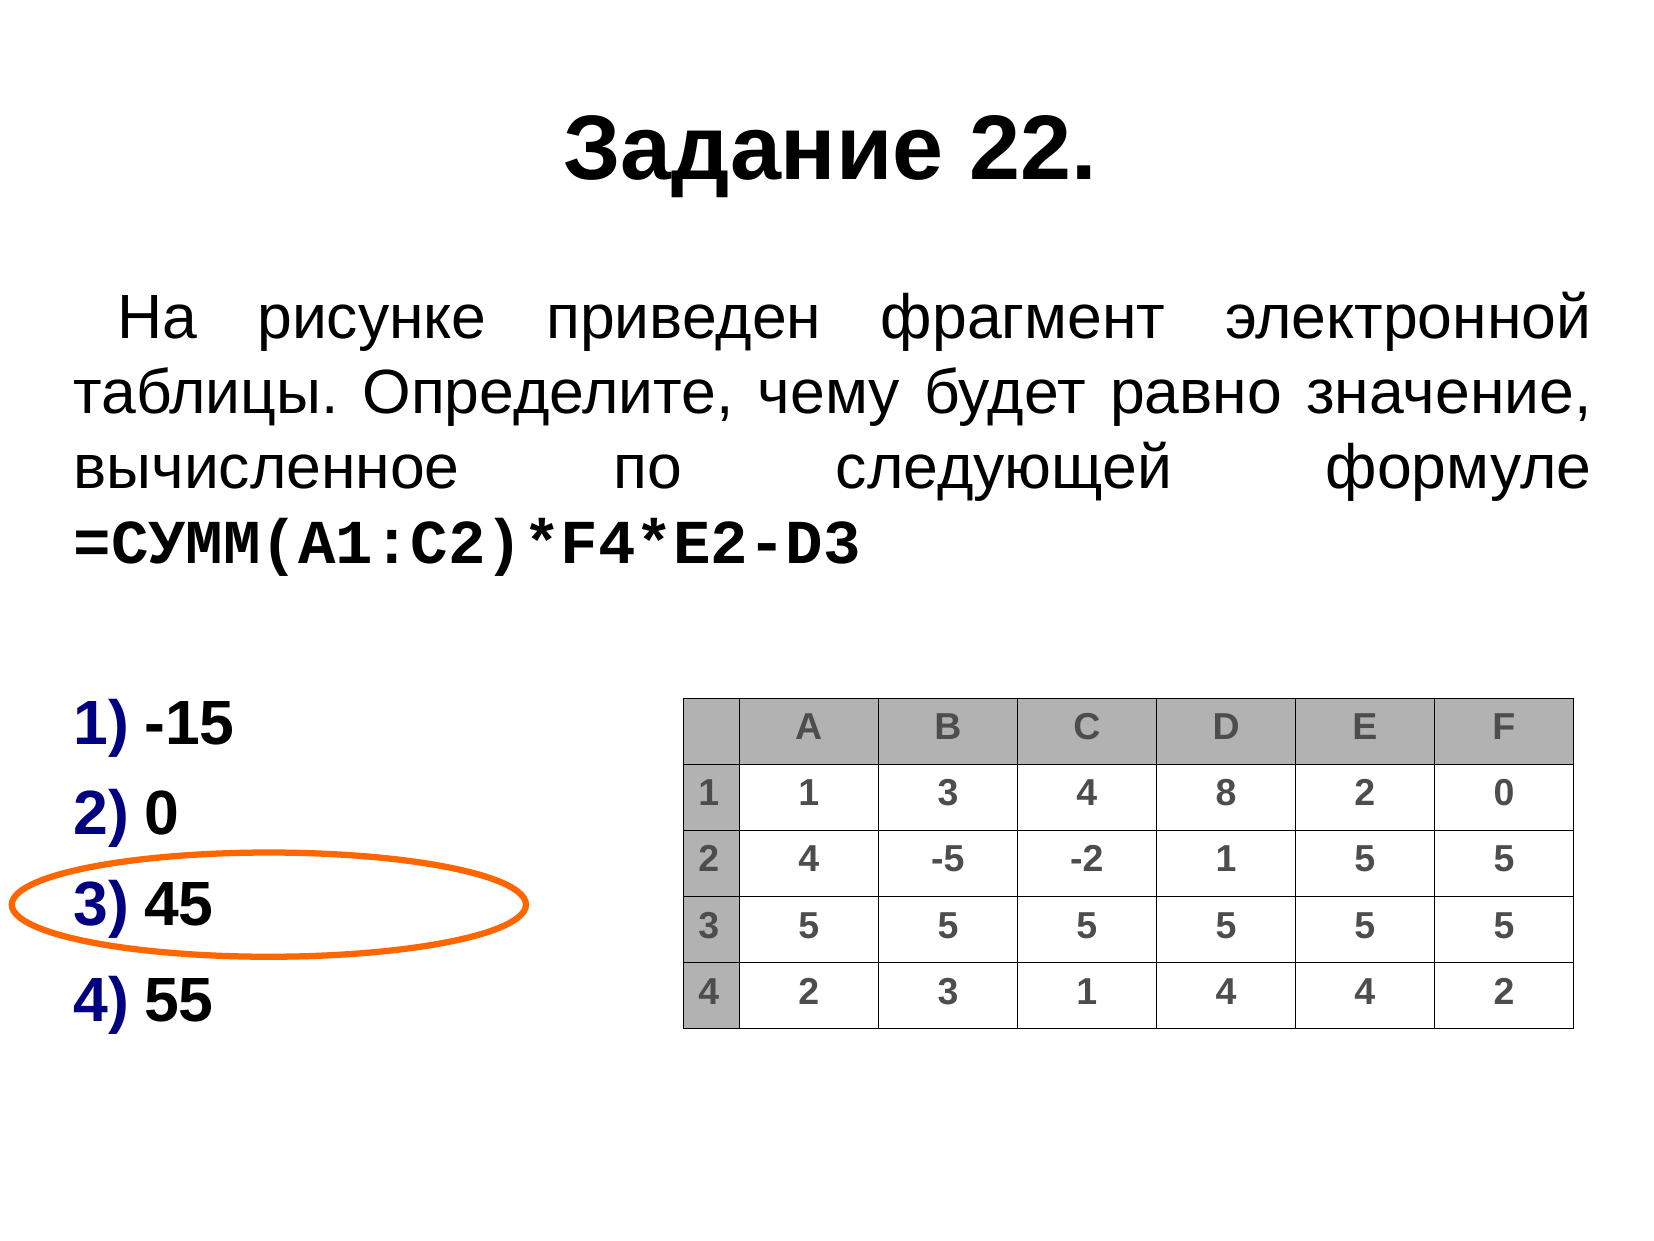

# Задание 22.
На рисунке приведен фрагмент электронной таблицы. Определите, чему будет равно значение, вычисленное по следующей формуле =СУММ(A1:C2)*F4*E2-D3
-15
0
45
55
| | А | В | С | D | E | F |
| --- | --- | --- | --- | --- | --- | --- |
| 1 | 1 | 3 | 4 | 8 | 2 | 0 |
| 2 | 4 | -5 | -2 | 1 | 5 | 5 |
| 3 | 5 | 5 | 5 | 5 | 5 | 5 |
| 4 | 2 | 3 | 1 | 4 | 4 | 2 |